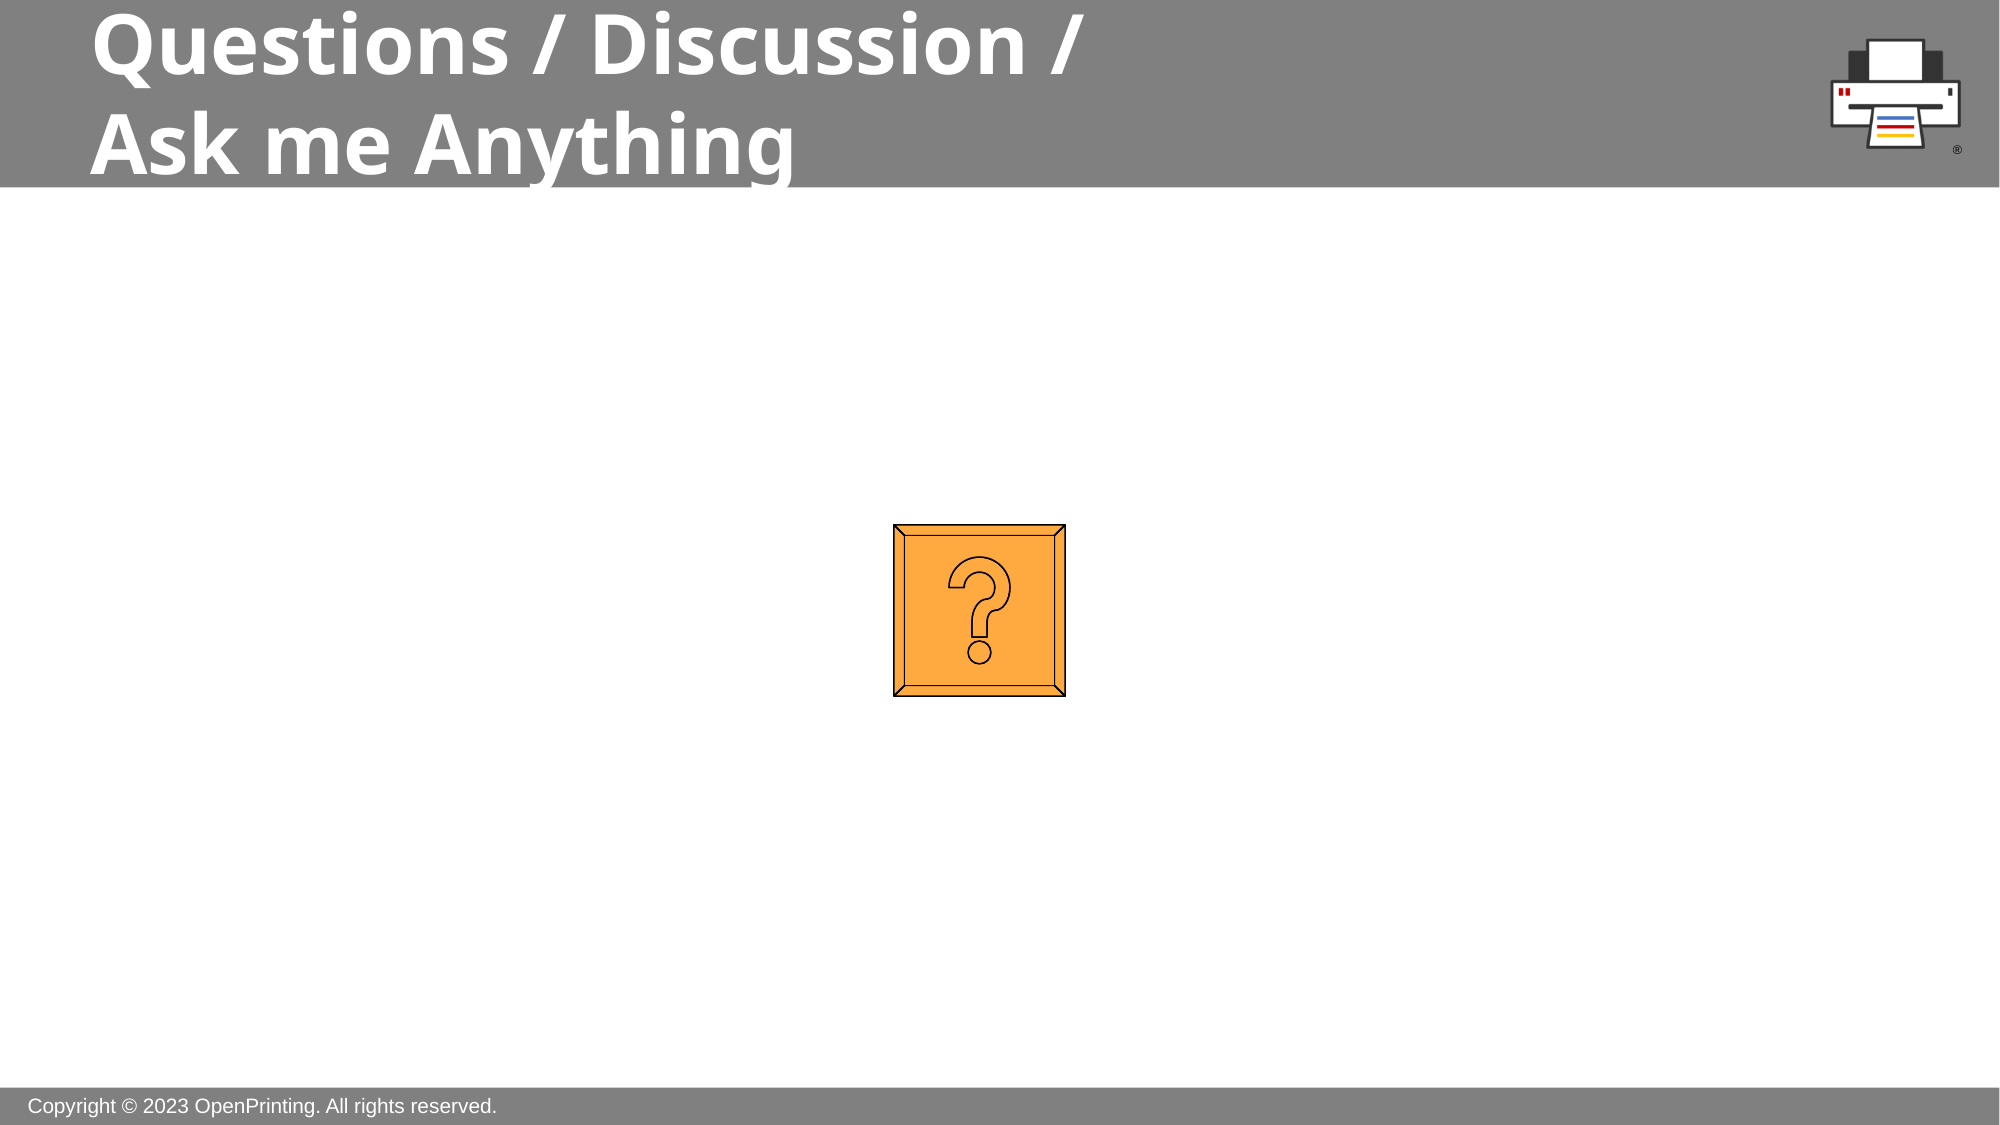

# Questions / Discussion / Ask me Anything